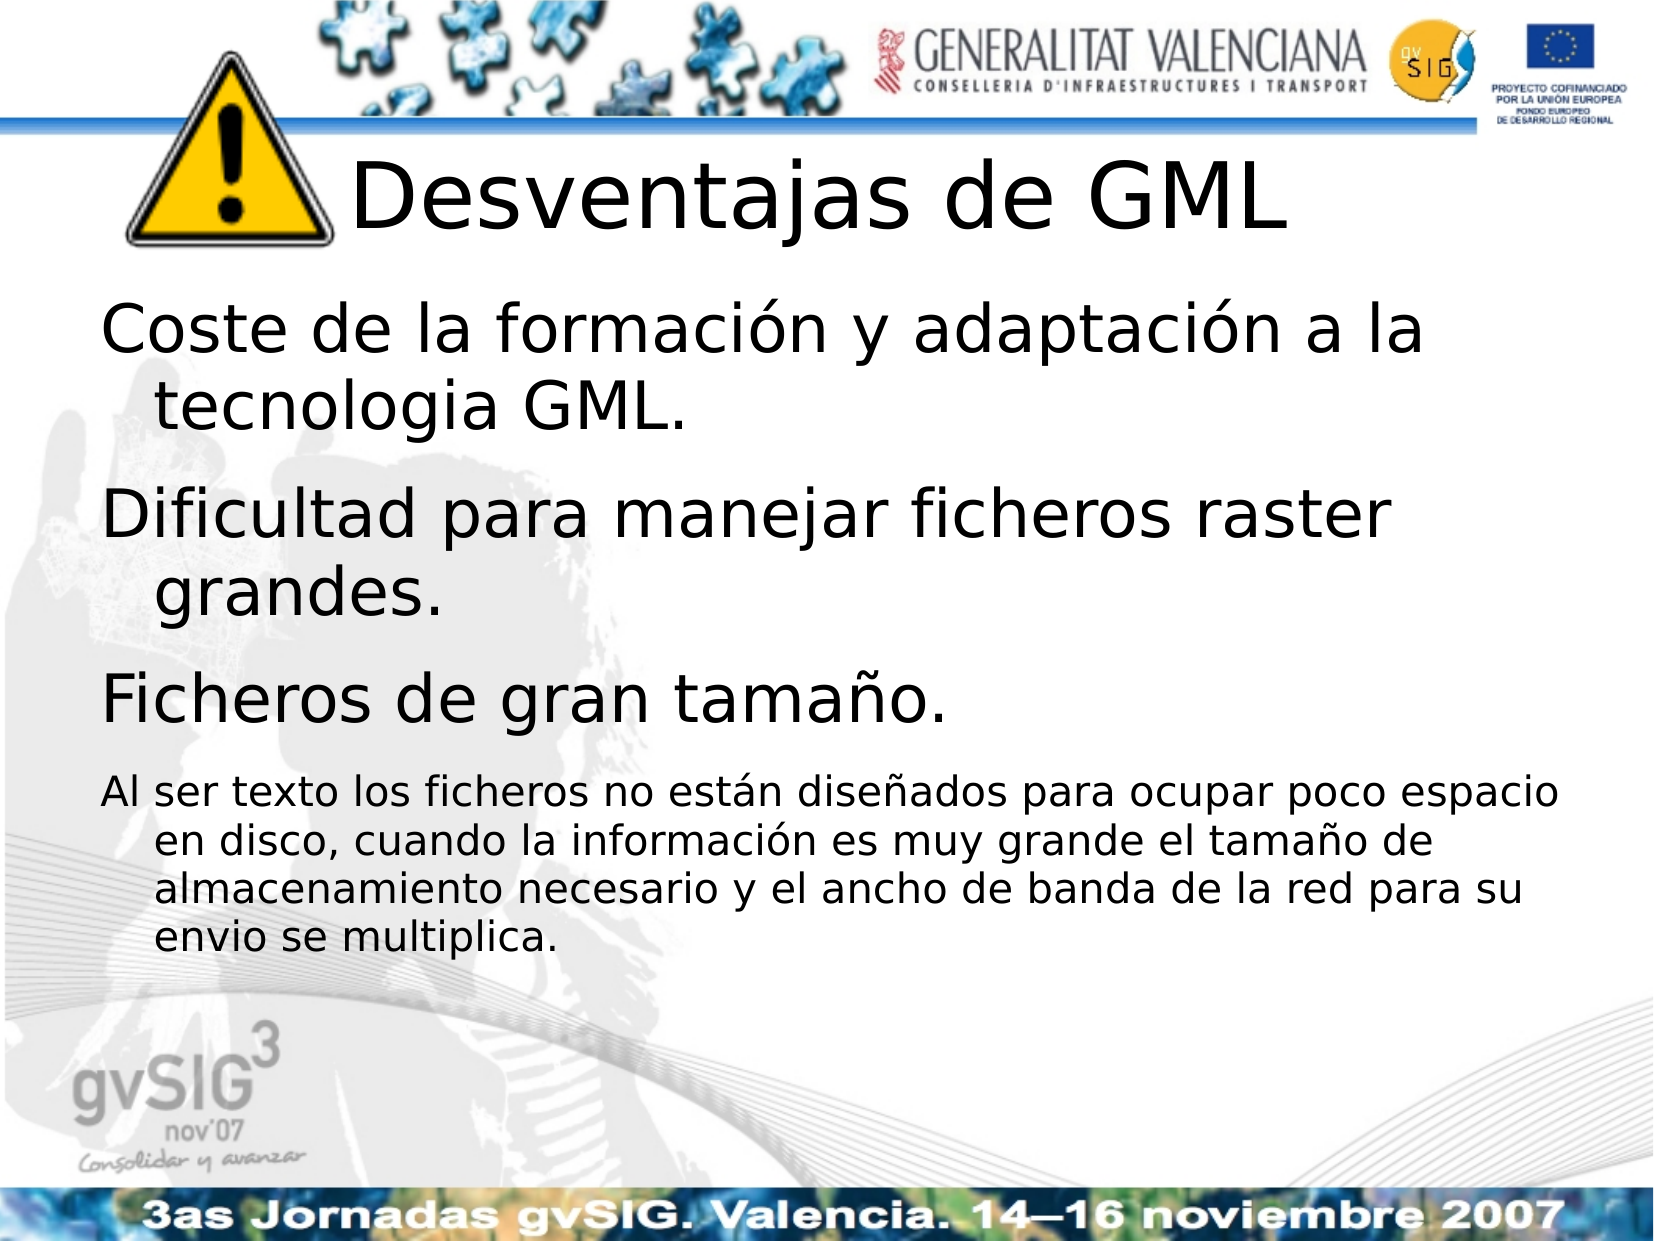

# Desventajas de GML
Coste de la formación y adaptación a la tecnologia GML.
Dificultad para manejar ficheros raster grandes.
Ficheros de gran tamaño.
Al ser texto los ficheros no están diseñados para ocupar poco espacio en disco, cuando la información es muy grande el tamaño de almacenamiento necesario y el ancho de banda de la red para su envio se multiplica.